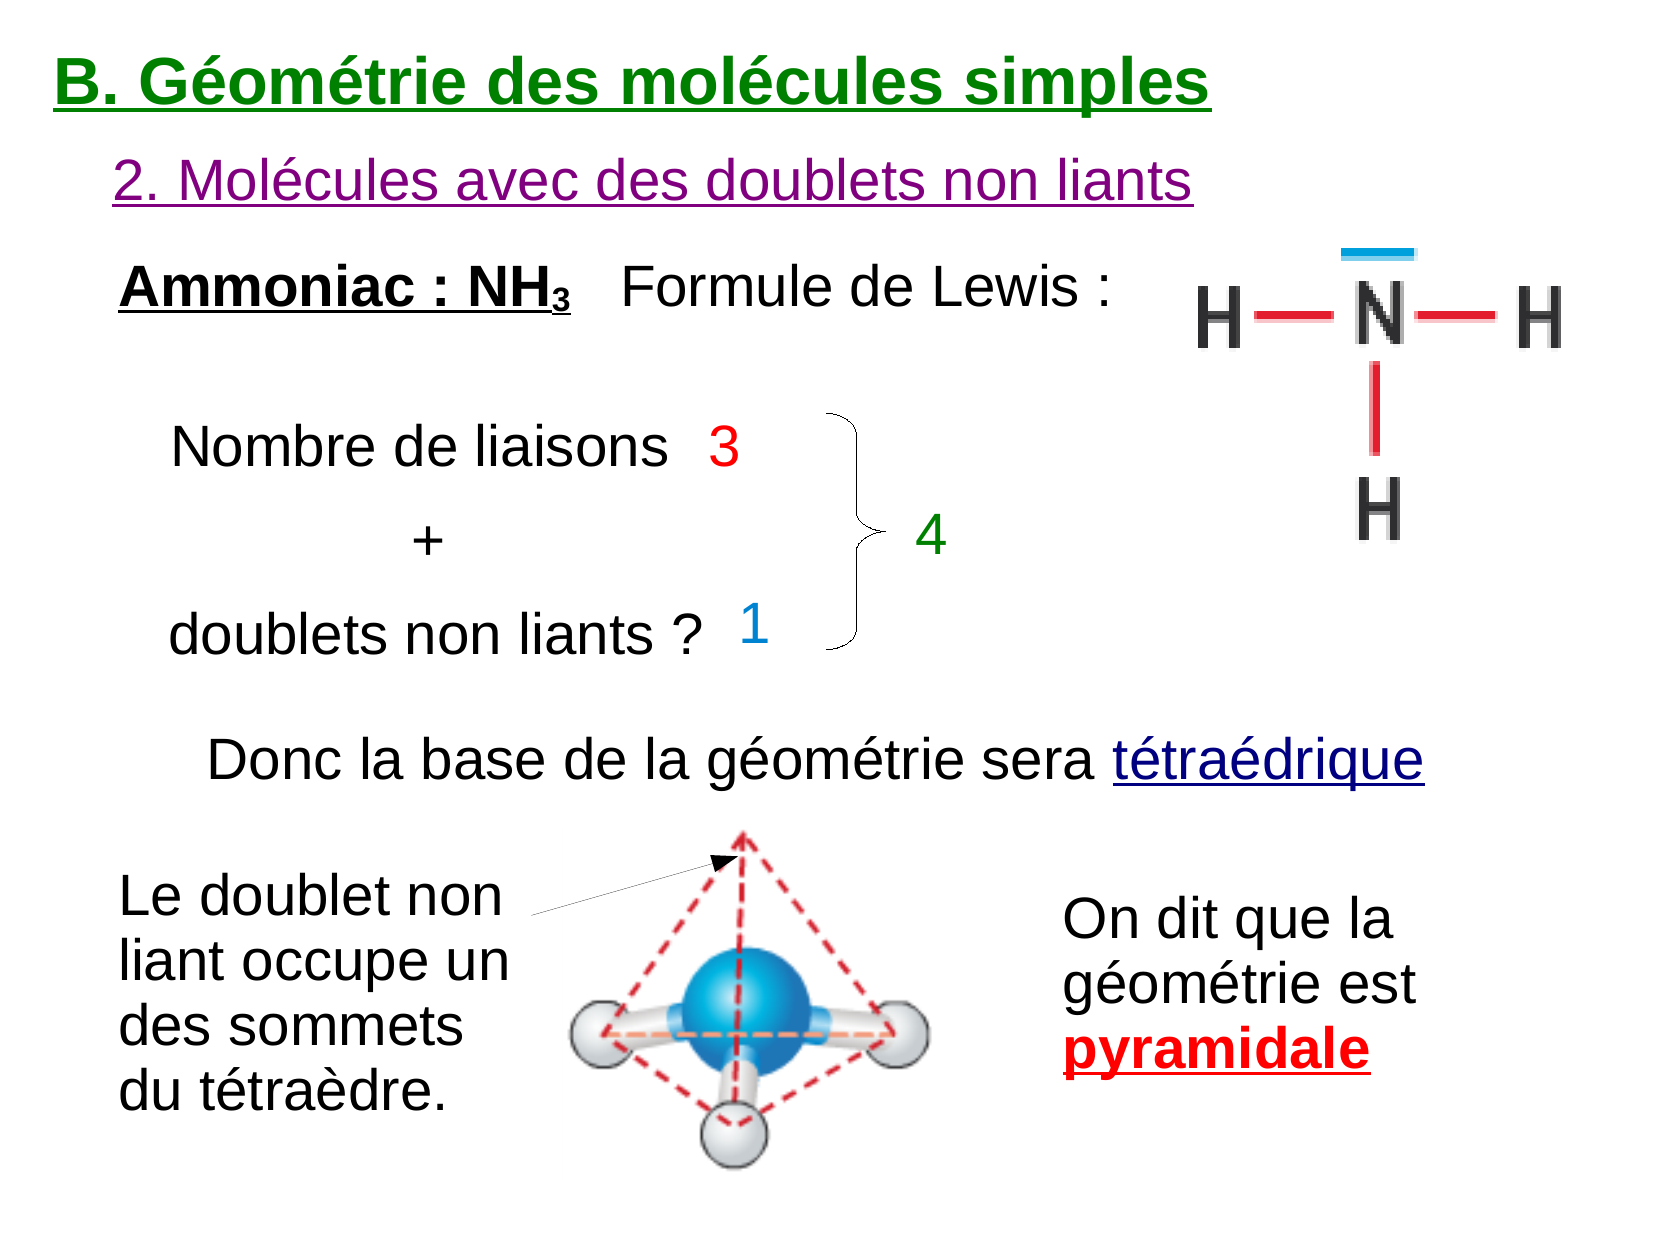

# B. Géométrie des molécules simples
2. Molécules avec des doublets non liants
Ammoniac : NH3
Formule de Lewis :
Nombre de liaisons
+
 doublets non liants ?
3
4
1
Donc la base de la géométrie sera tétraédrique
Le doublet non liant occupe un des sommets du tétraèdre.
On dit que la géométrie est pyramidale